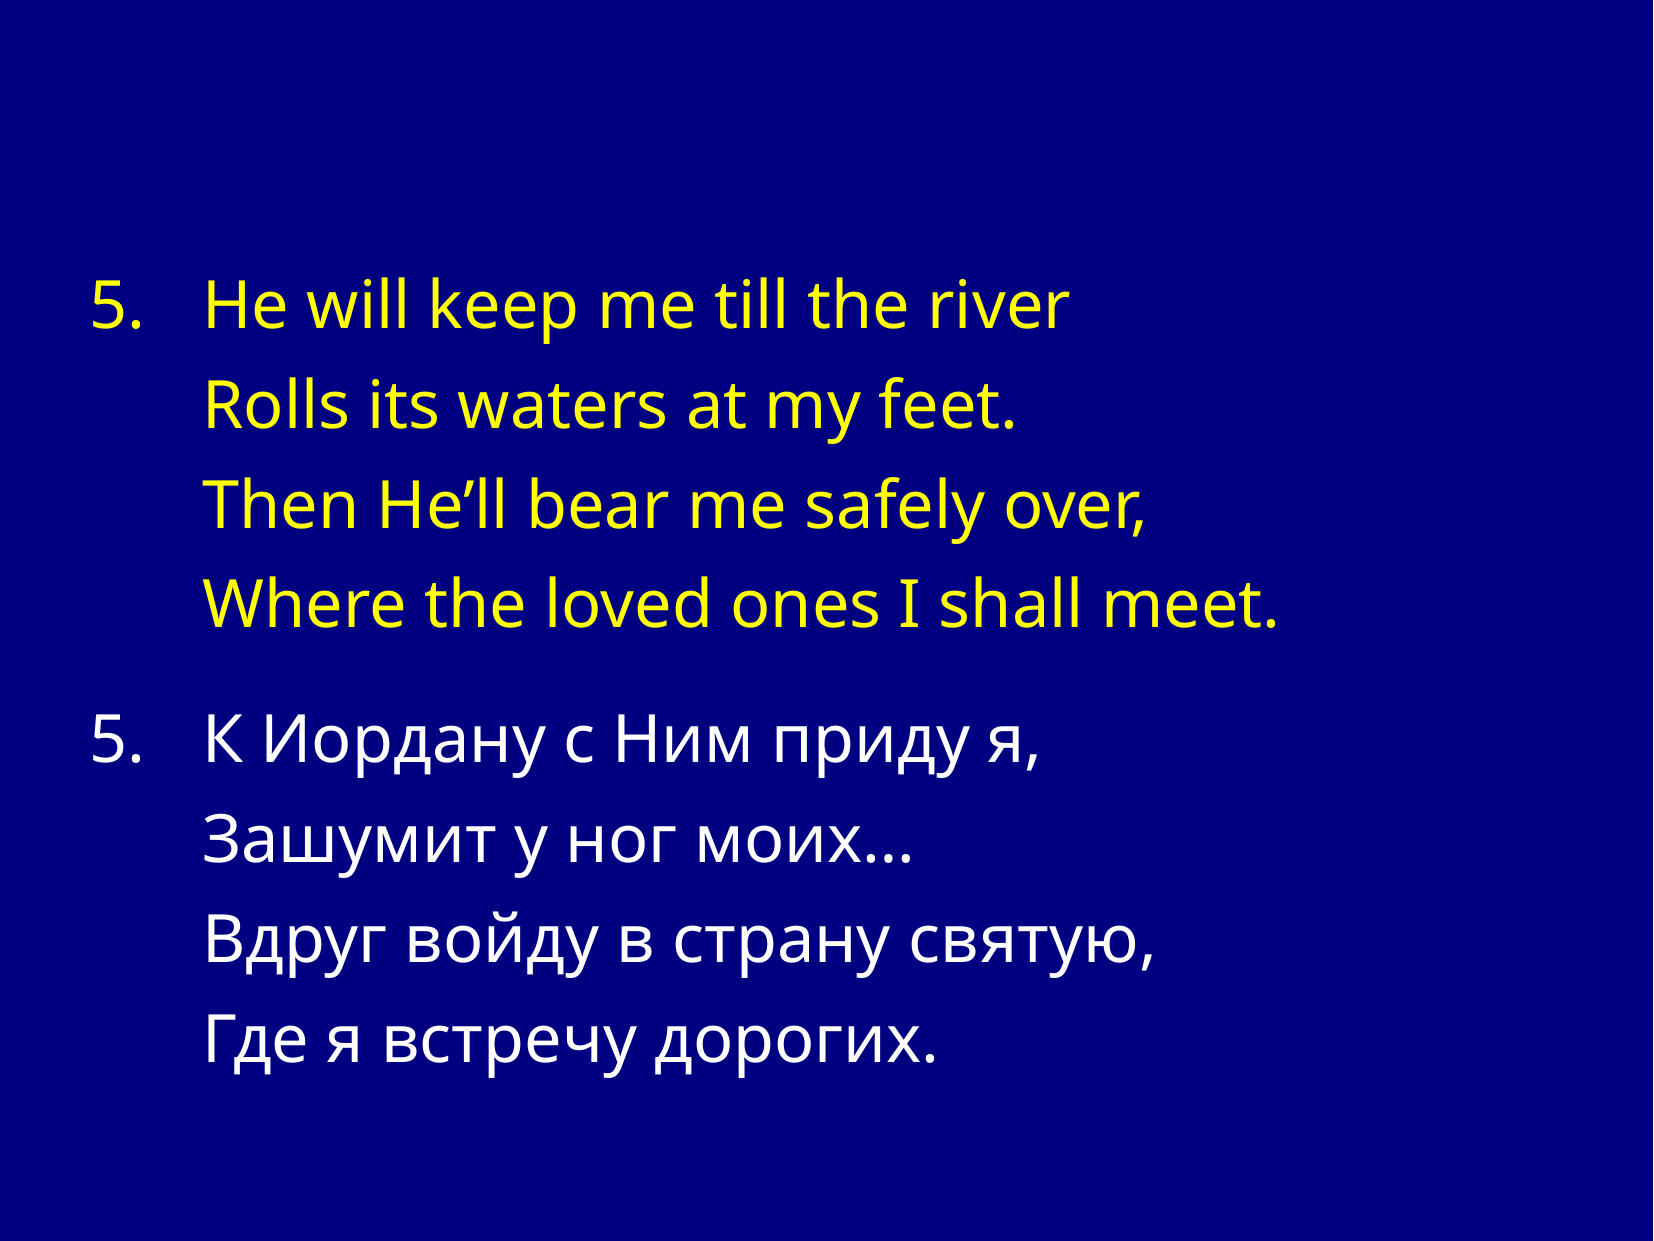

5.	He will keep me till the river
	Rolls its waters at my feet.
	Then He’ll bear me safely over,
	Where the loved ones I shall meet.
5.	К Иордану с Ним приду я,
	Зашумит у ног моих…
	Вдруг войду в страну святую,
	Где я встречу дорогих.